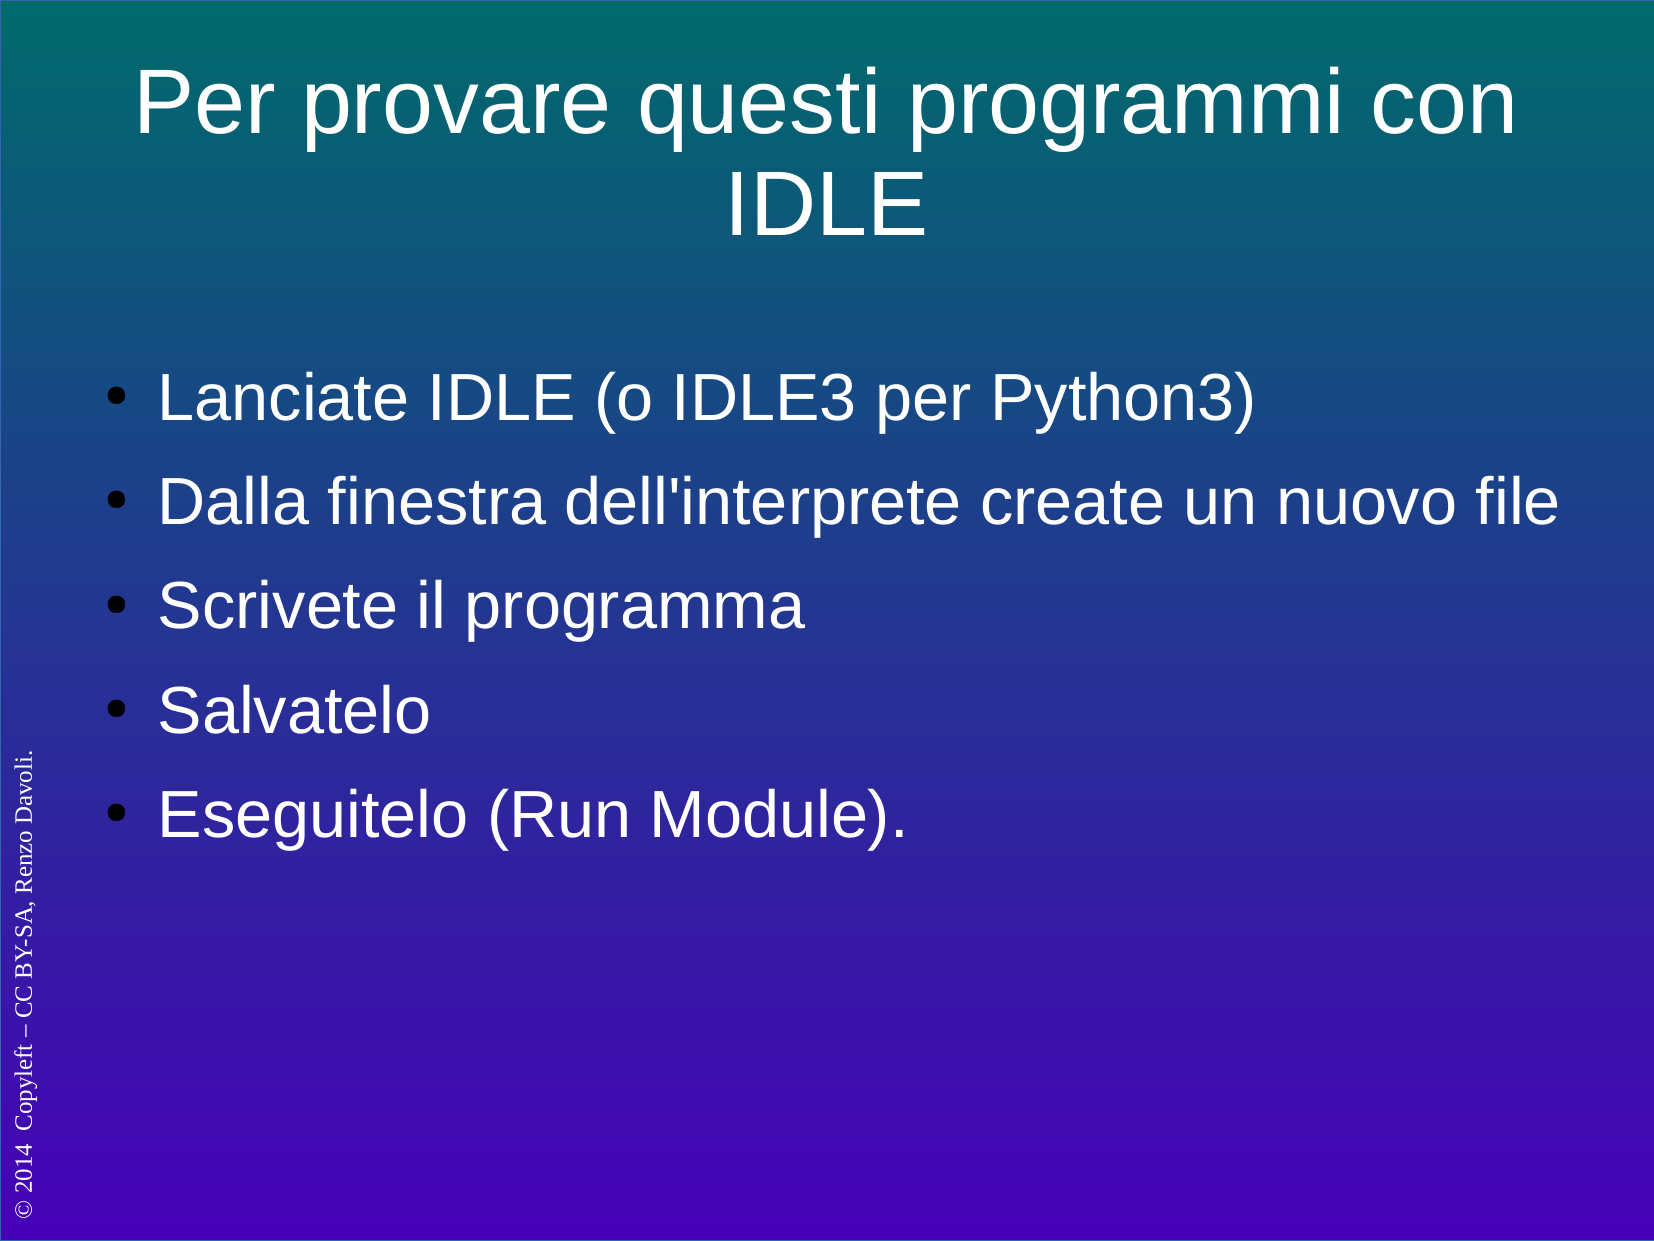

# Per provare questi programmi con IDLE
Lanciate IDLE (o IDLE3 per Python3)
Dalla finestra dell'interprete create un nuovo file
Scrivete il programma
Salvatelo
Eseguitelo (Run Module).